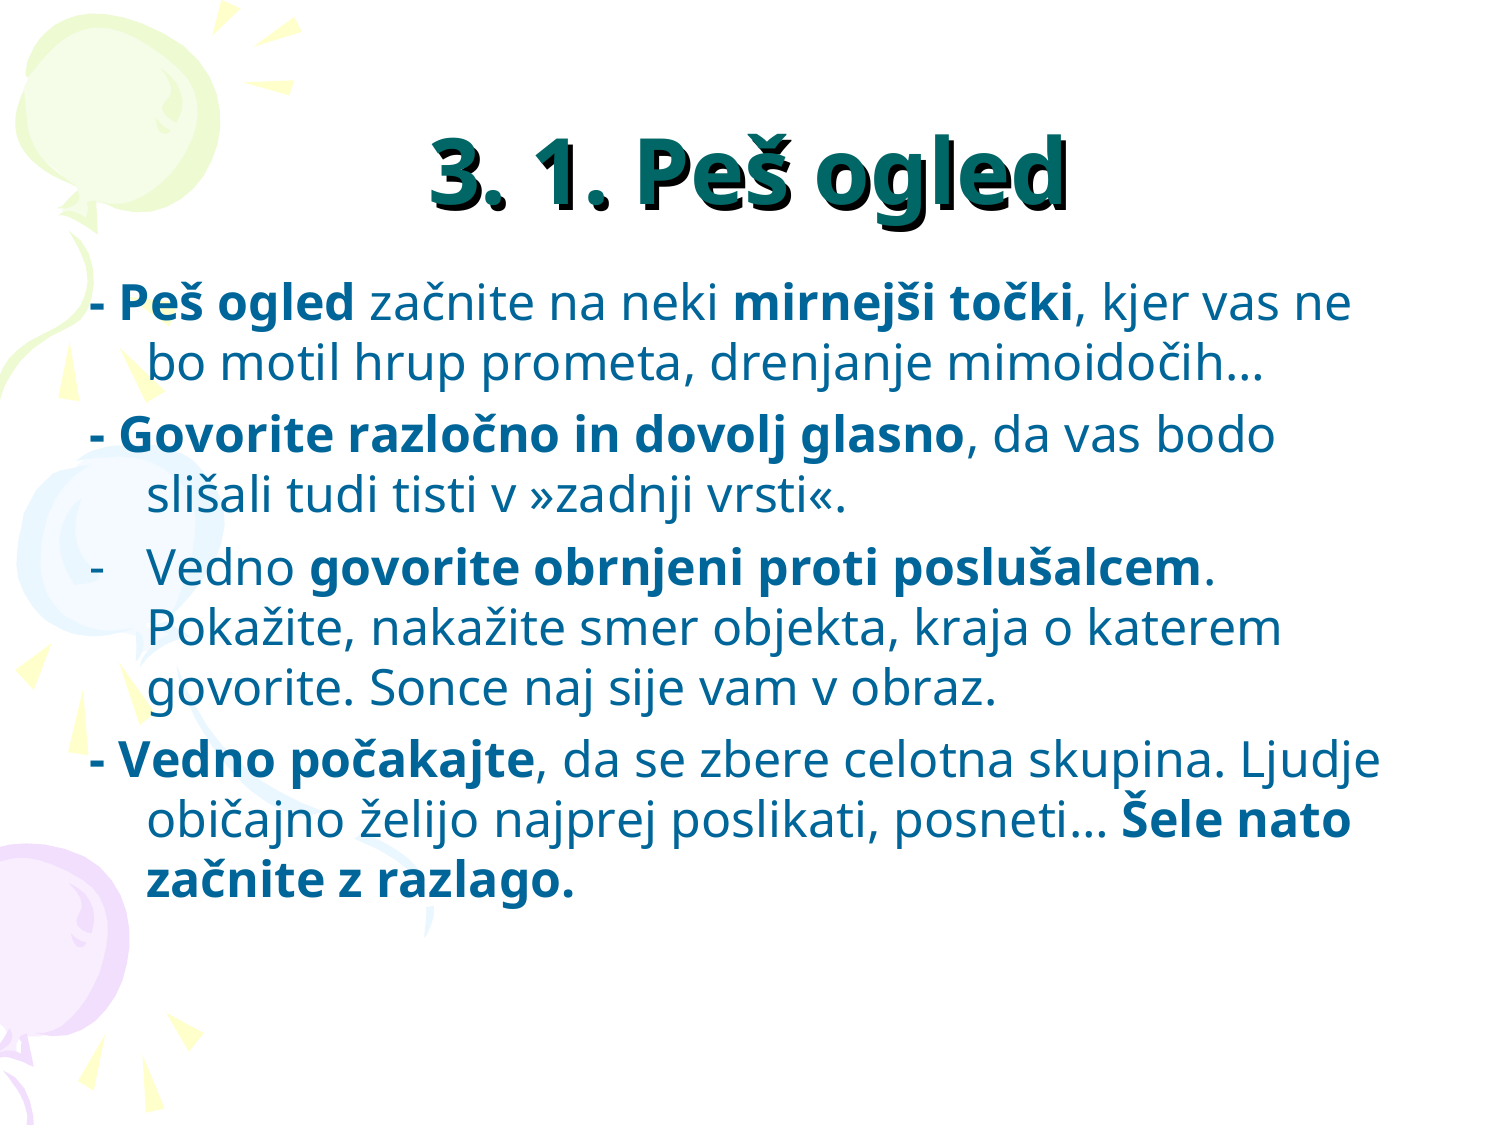

# 3. 1. Peš ogled
- Peš ogled začnite na neki mirnejši točki, kjer vas ne bo motil hrup prometa, drenjanje mimoidočih…
- Govorite razločno in dovolj glasno, da vas bodo slišali tudi tisti v »zadnji vrsti«.
Vedno govorite obrnjeni proti poslušalcem. Pokažite, nakažite smer objekta, kraja o katerem govorite. Sonce naj sije vam v obraz.
- Vedno počakajte, da se zbere celotna skupina. Ljudje običajno želijo najprej poslikati, posneti… Šele nato začnite z razlago.